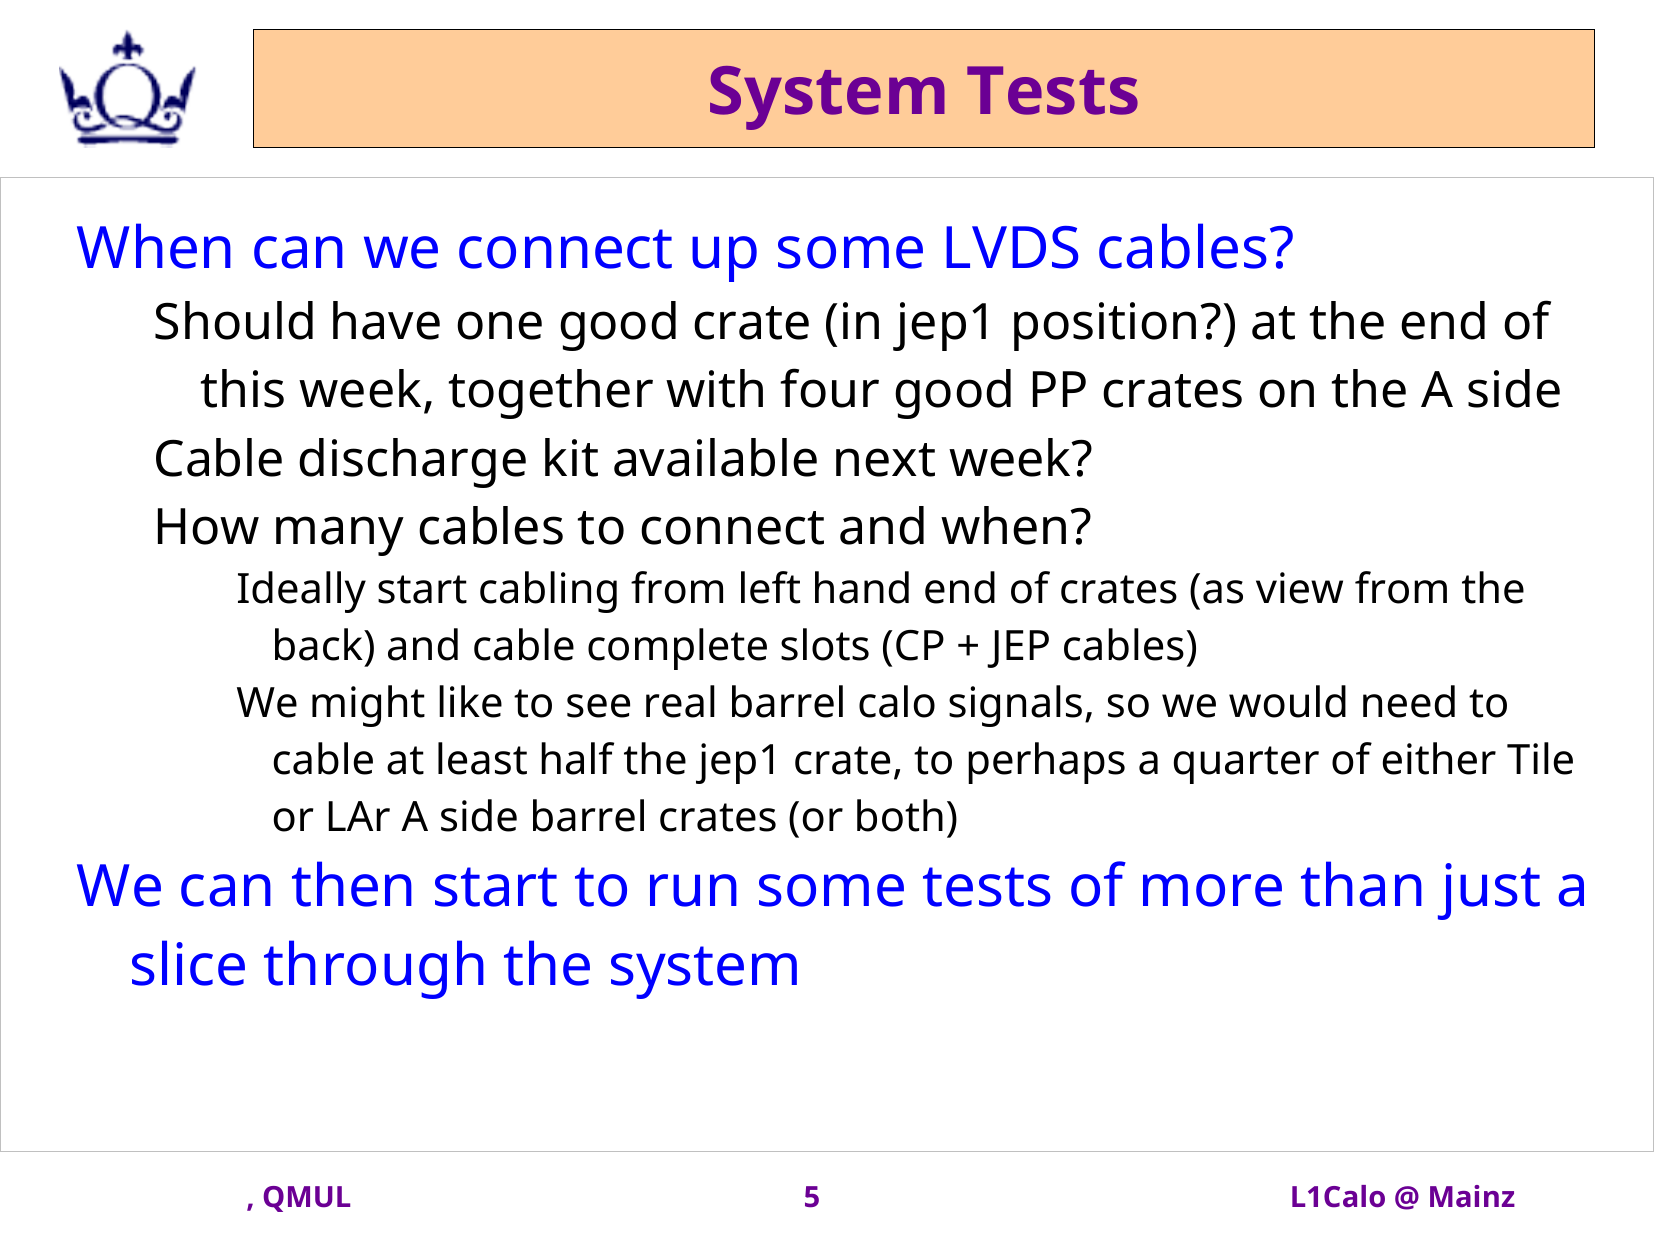

# System Tests
When can we connect up some LVDS cables?
Should have one good crate (in jep1 position?) at the end of this week, together with four good PP crates on the A side
Cable discharge kit available next week?
How many cables to connect and when?
Ideally start cabling from left hand end of crates (as view from the back) and cable complete slots (CP + JEP cables)
We might like to see real barrel calo signals, so we would need to cable at least half the jep1 crate, to perhaps a quarter of either Tile or LAr A side barrel crates (or both)
We can then start to run some tests of more than just a slice through the system